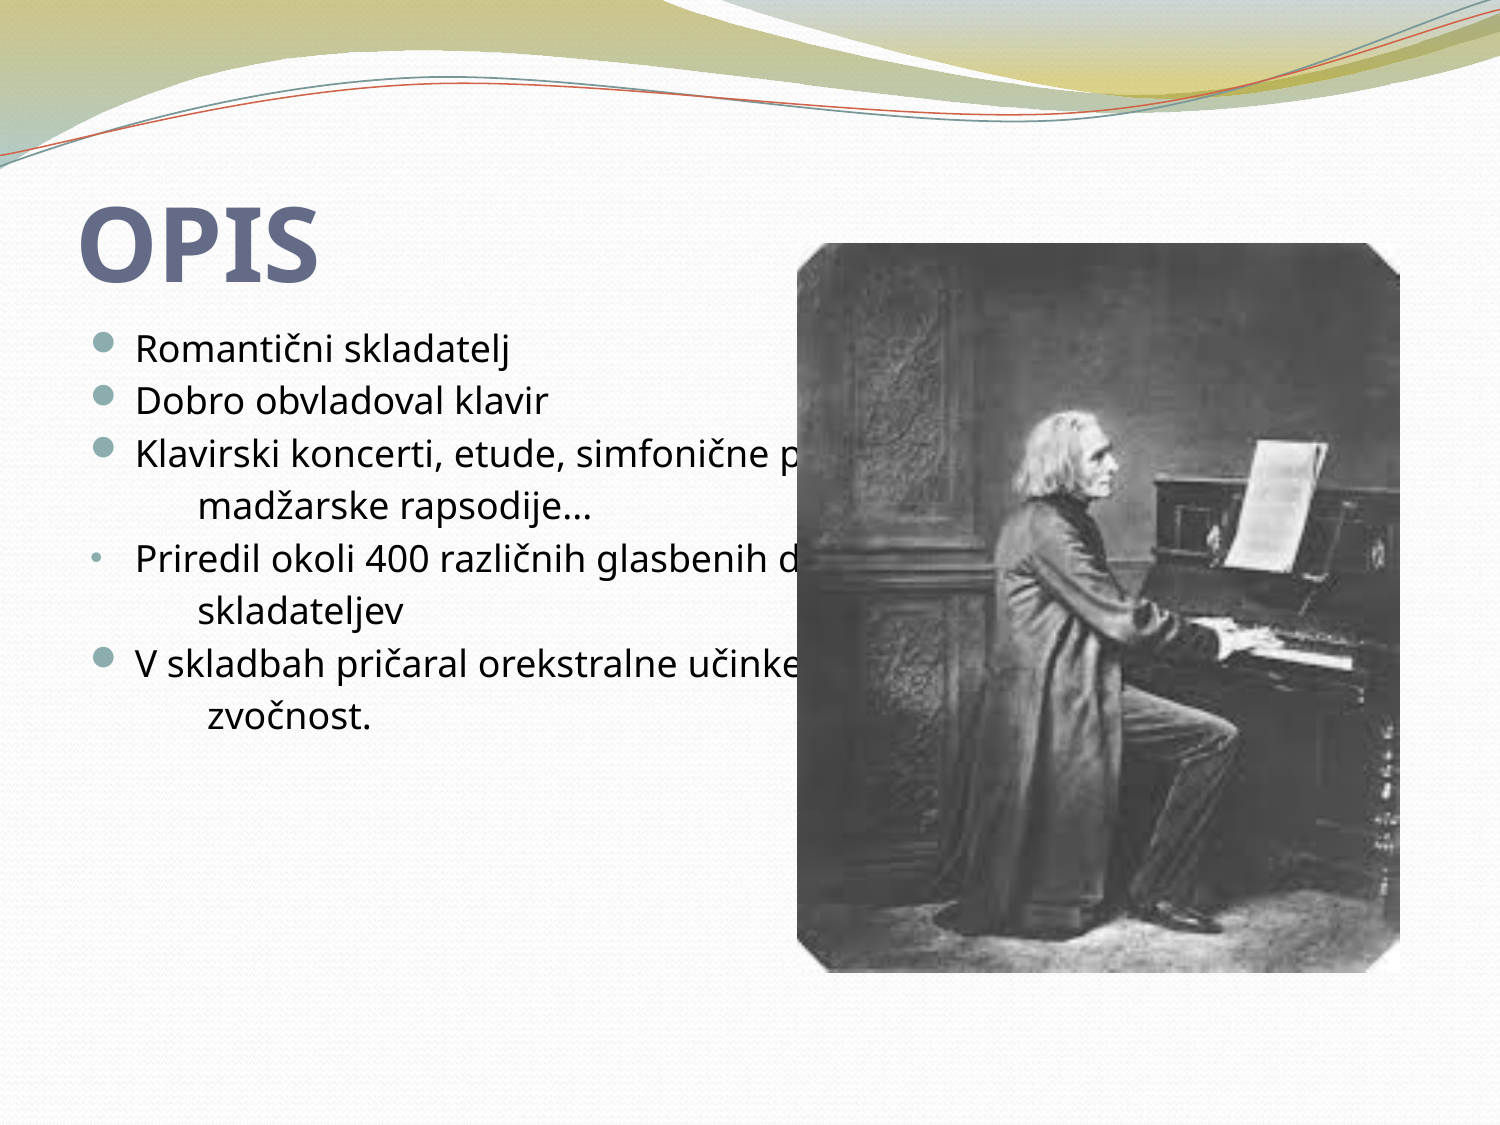

# OPIS
Romantični skladatelj
Dobro obvladoval klavir
Klavirski koncerti, etude, simfonične pesnitve, preludije,
 madžarske rapsodije...
Priredil okoli 400 različnih glasbenih del drugih
 skladateljev
V skladbah pričaral orekstralne učinke in bogato
 zvočnost.